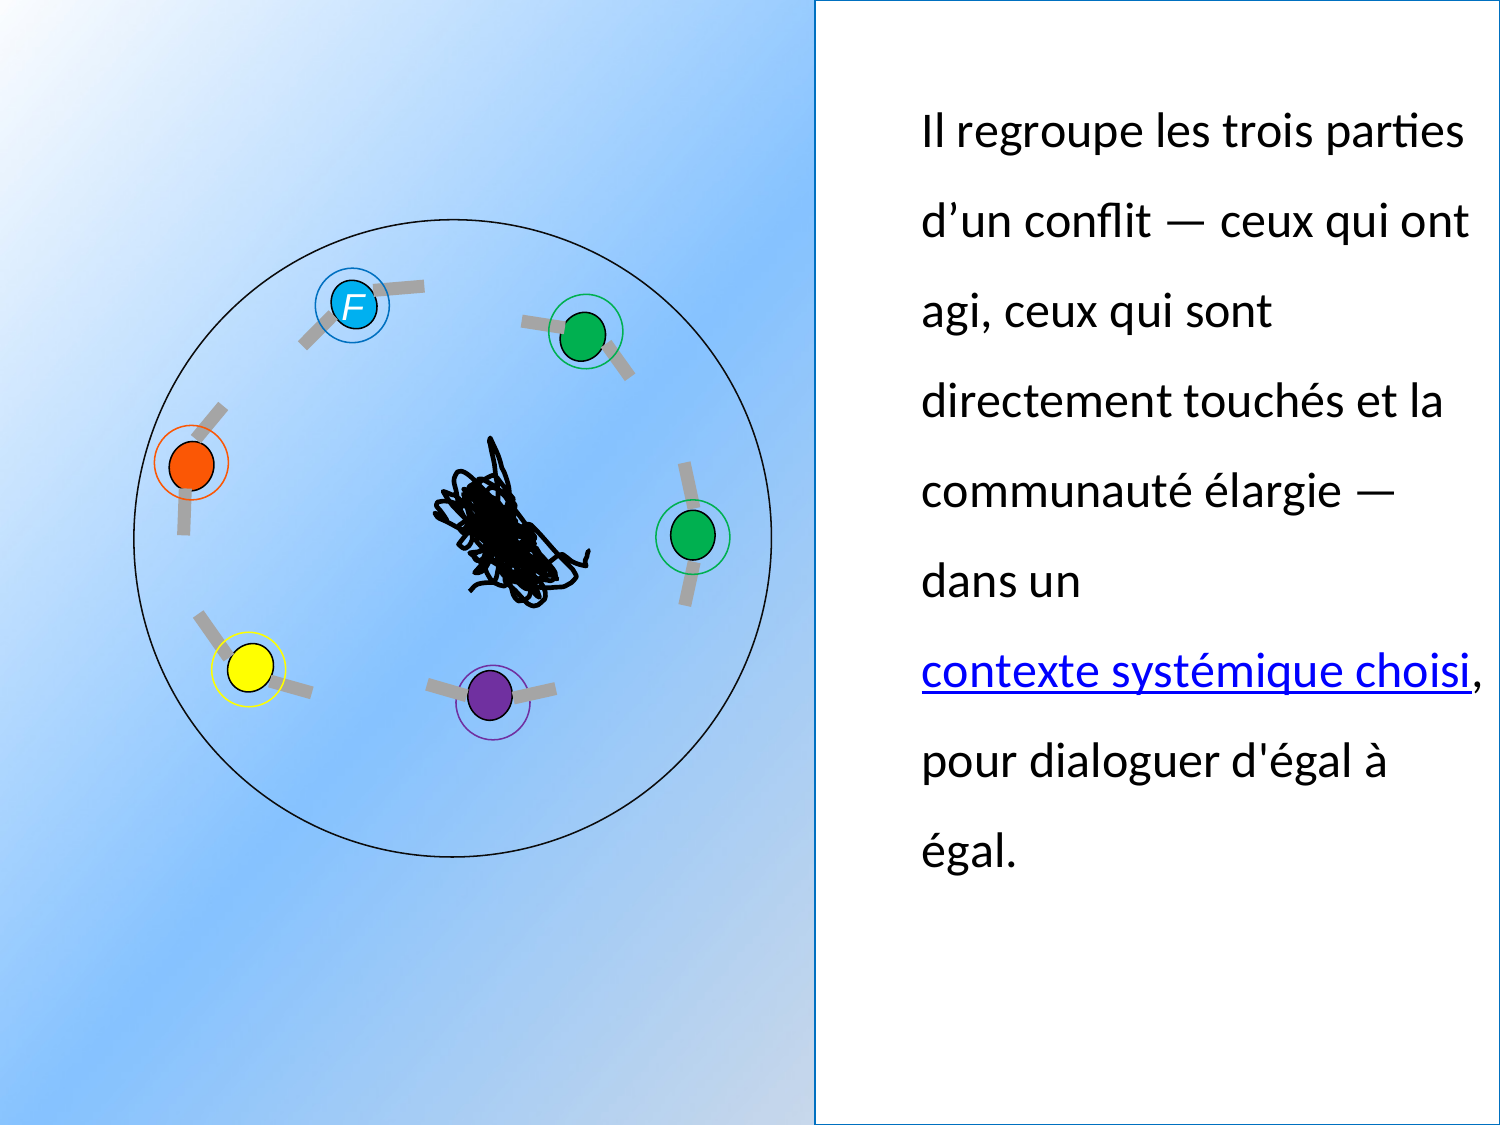

Il regroupe les trois parties d’un conflit — ceux qui ont agi, ceux qui sont directement touchés et la communauté élargie — dans un contexte systémique choisi, pour dialoguer d'égal à égal.
F